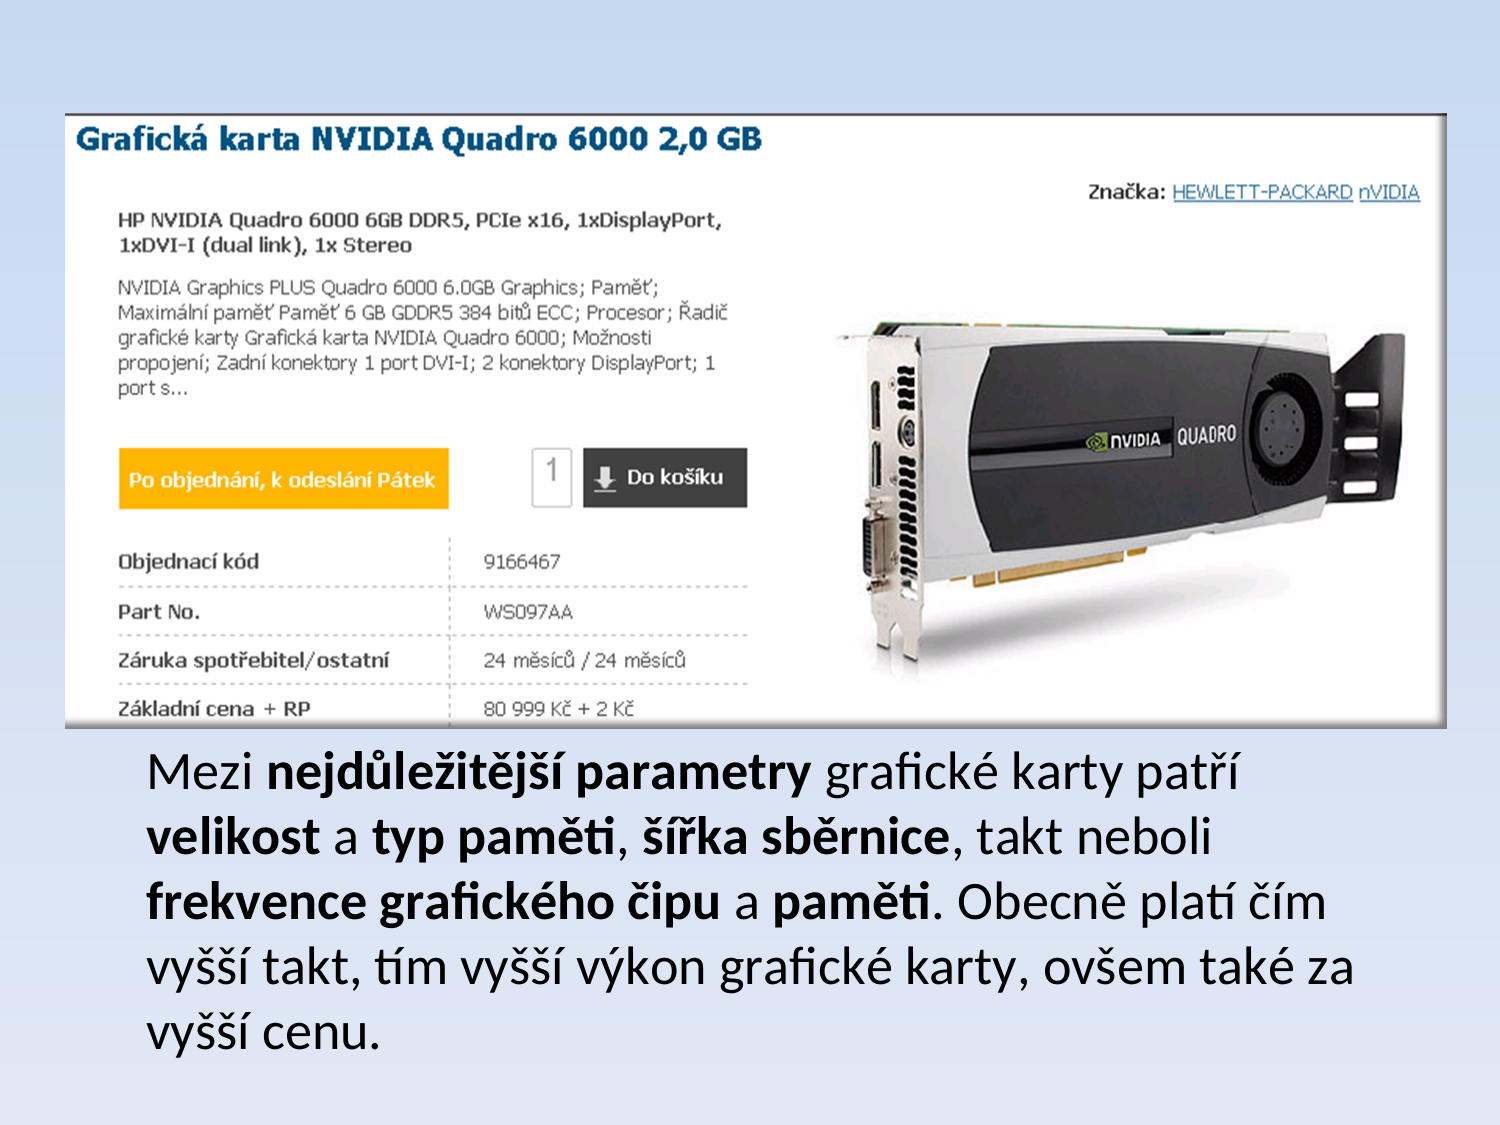

# Mezi nejdůležitější parametry grafické karty patří velikost a typ paměti, šířka sběrnice, takt neboli frekvence grafického čipu a paměti. Obecně platí čím vyšší takt, tím vyšší výkon grafické karty, ovšem také za vyšší cenu.